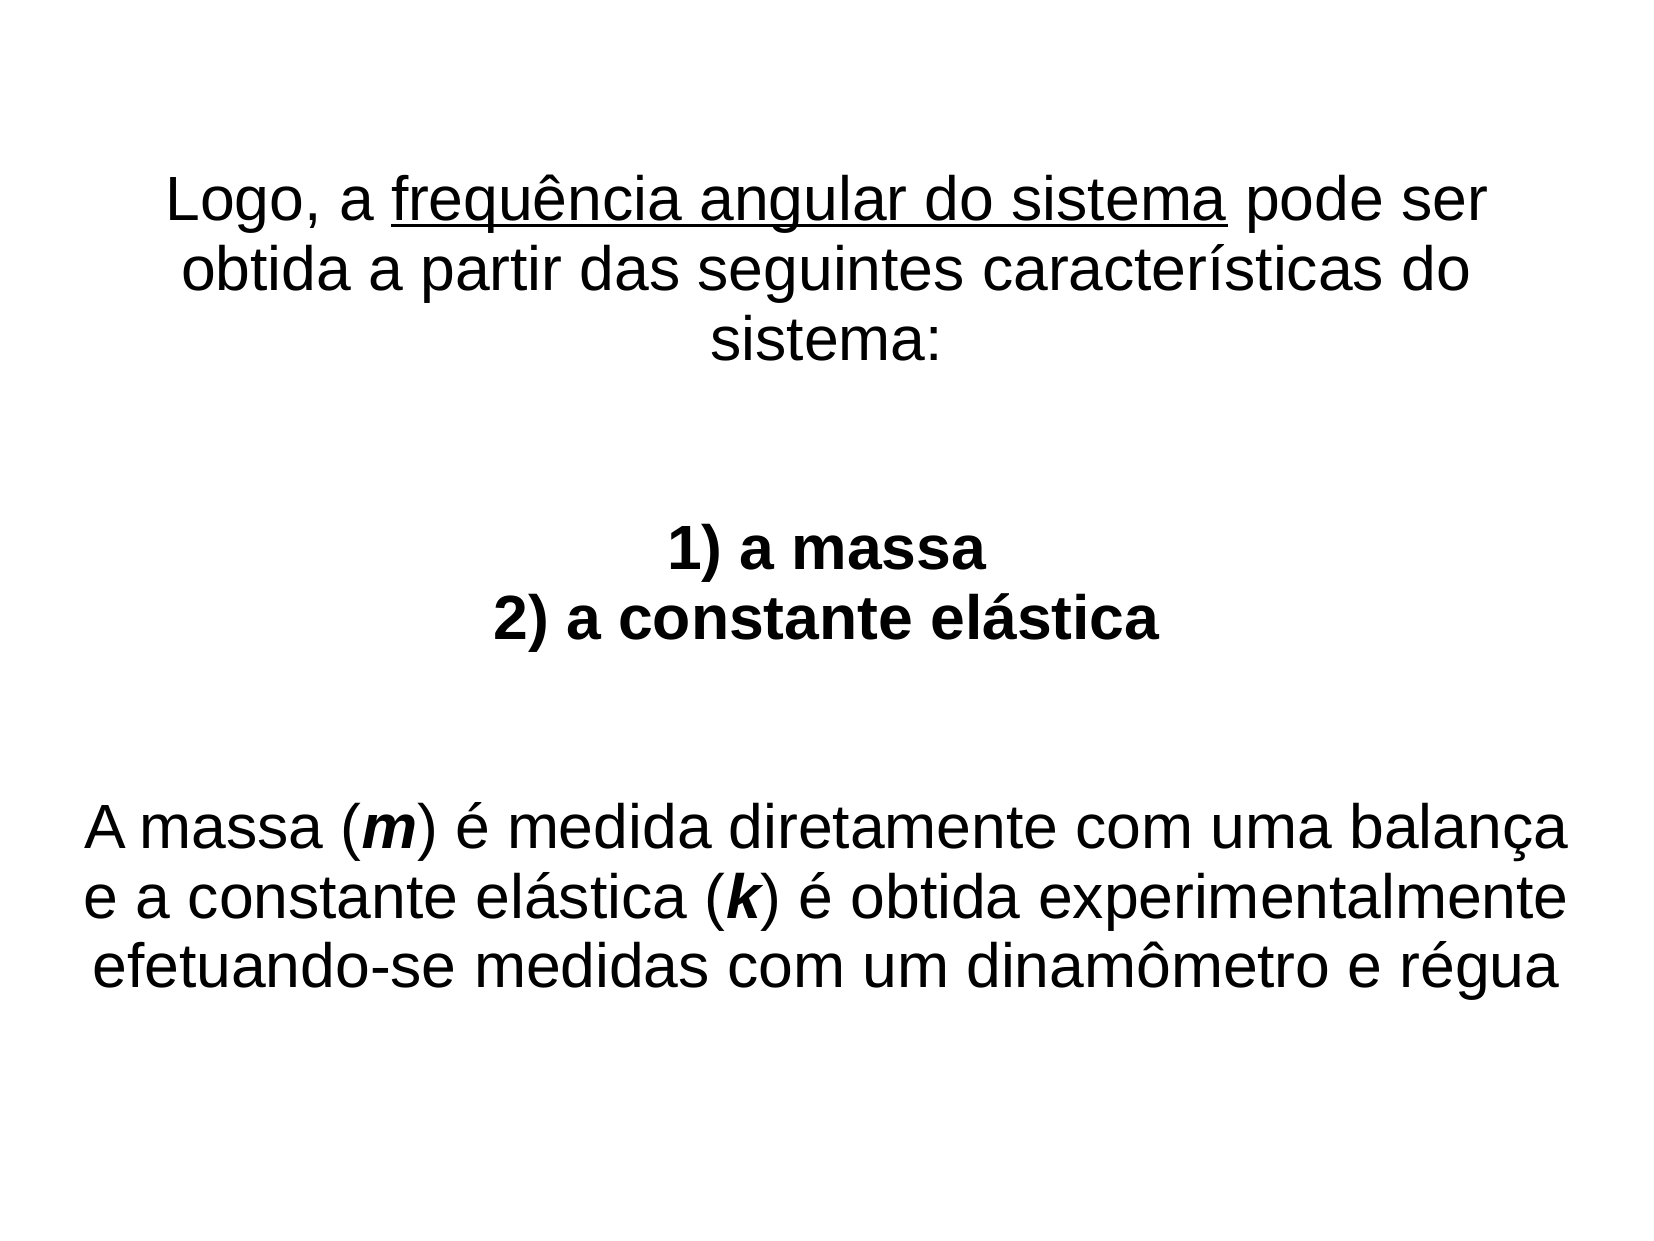

# Logo, a frequência angular do sistema pode ser obtida a partir das seguintes características do sistema:
 a massa
 a constante elástica
A massa (m) é medida diretamente com uma balança e a constante elástica (k) é obtida experimentalmente efetuando-se medidas com um dinamômetro e régua